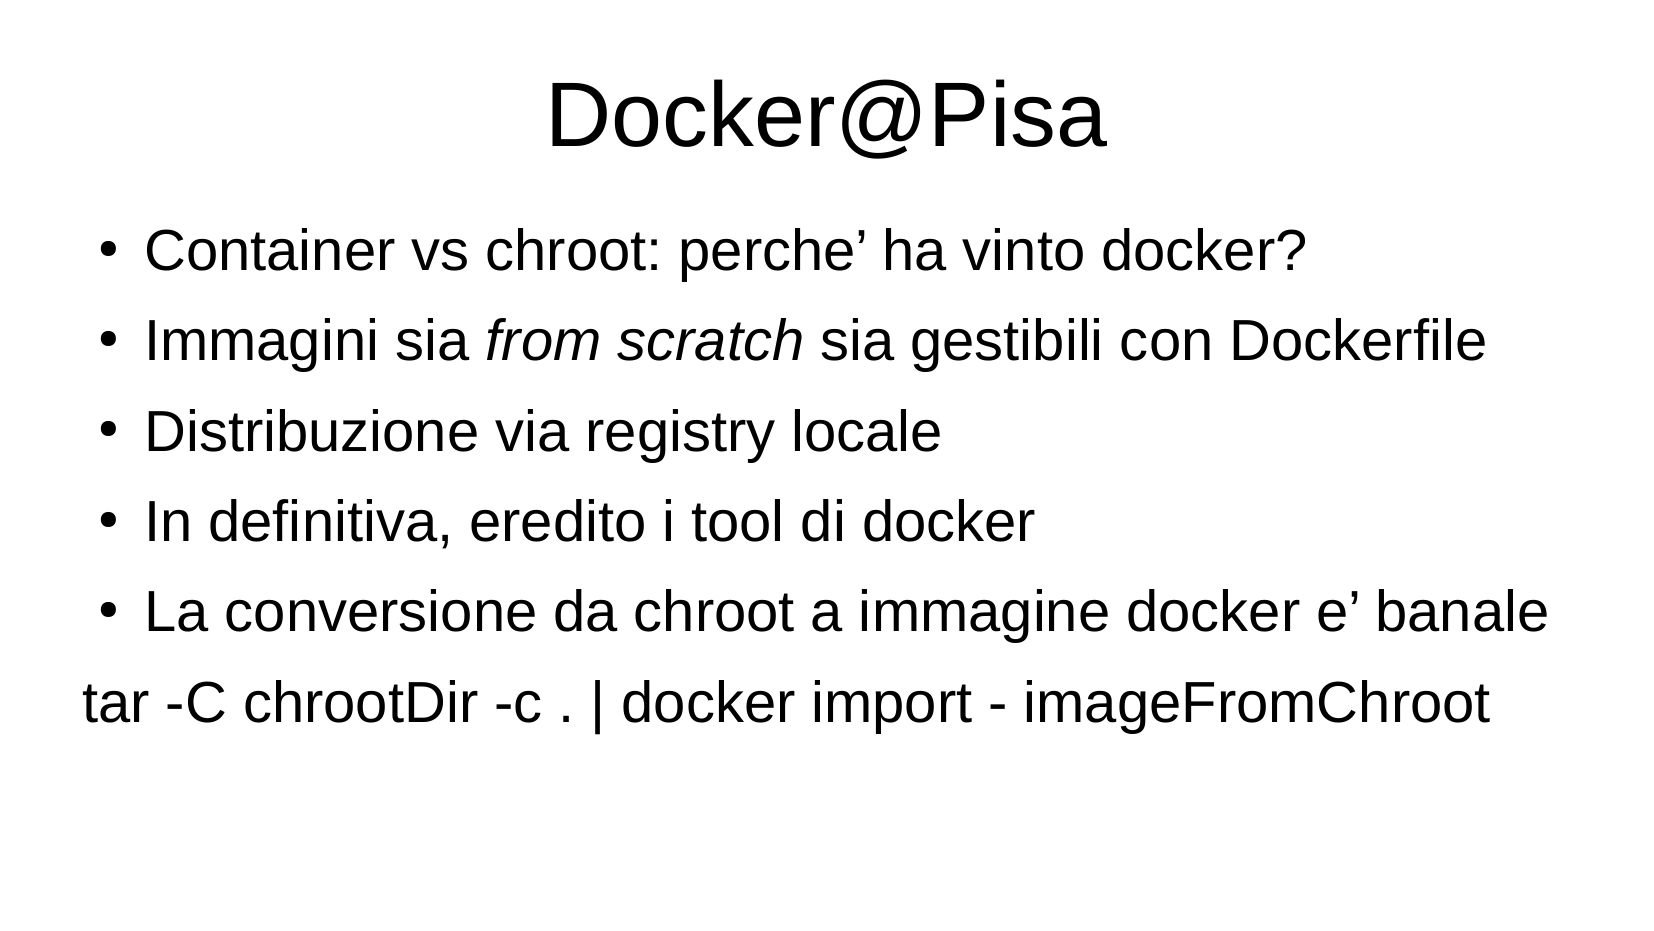

# Docker@Pisa
Container vs chroot: perche’ ha vinto docker?
Immagini sia from scratch sia gestibili con Dockerfile
Distribuzione via registry locale
In definitiva, eredito i tool di docker
La conversione da chroot a immagine docker e’ banale
tar -C chrootDir -c . | docker import - imageFromChroot